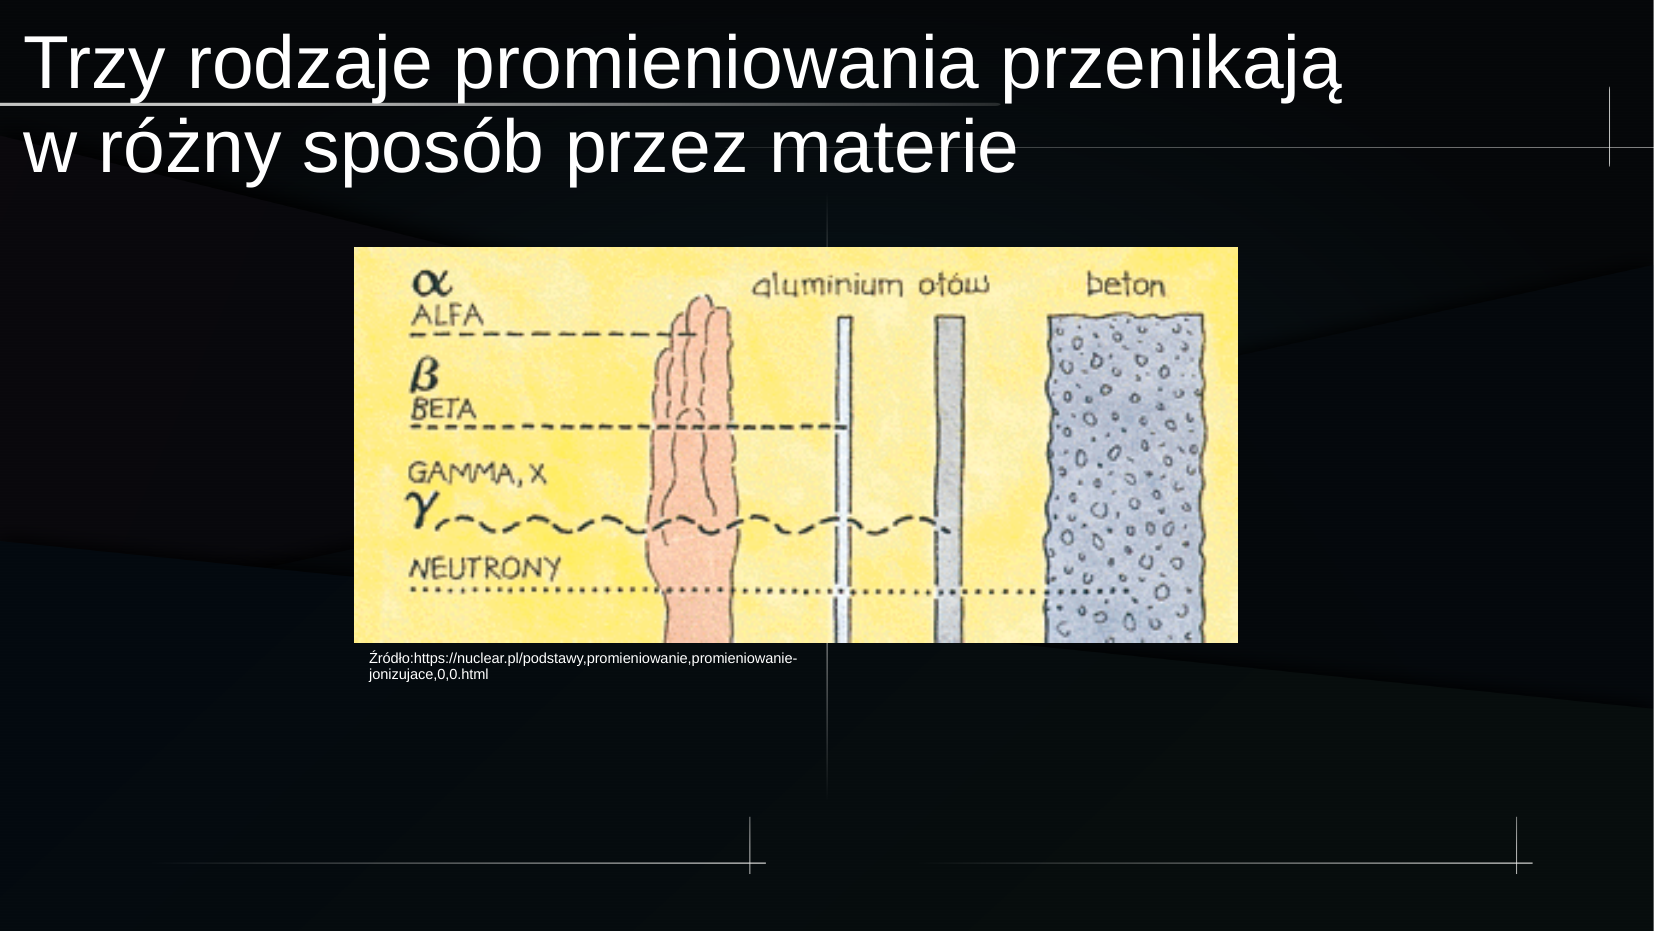

# Trzy rodzaje promieniowania przenikają w różny sposób przez materie
Źródło:https://nuclear.pl/podstawy,promieniowanie,promieniowanie-jonizujace,0,0.html